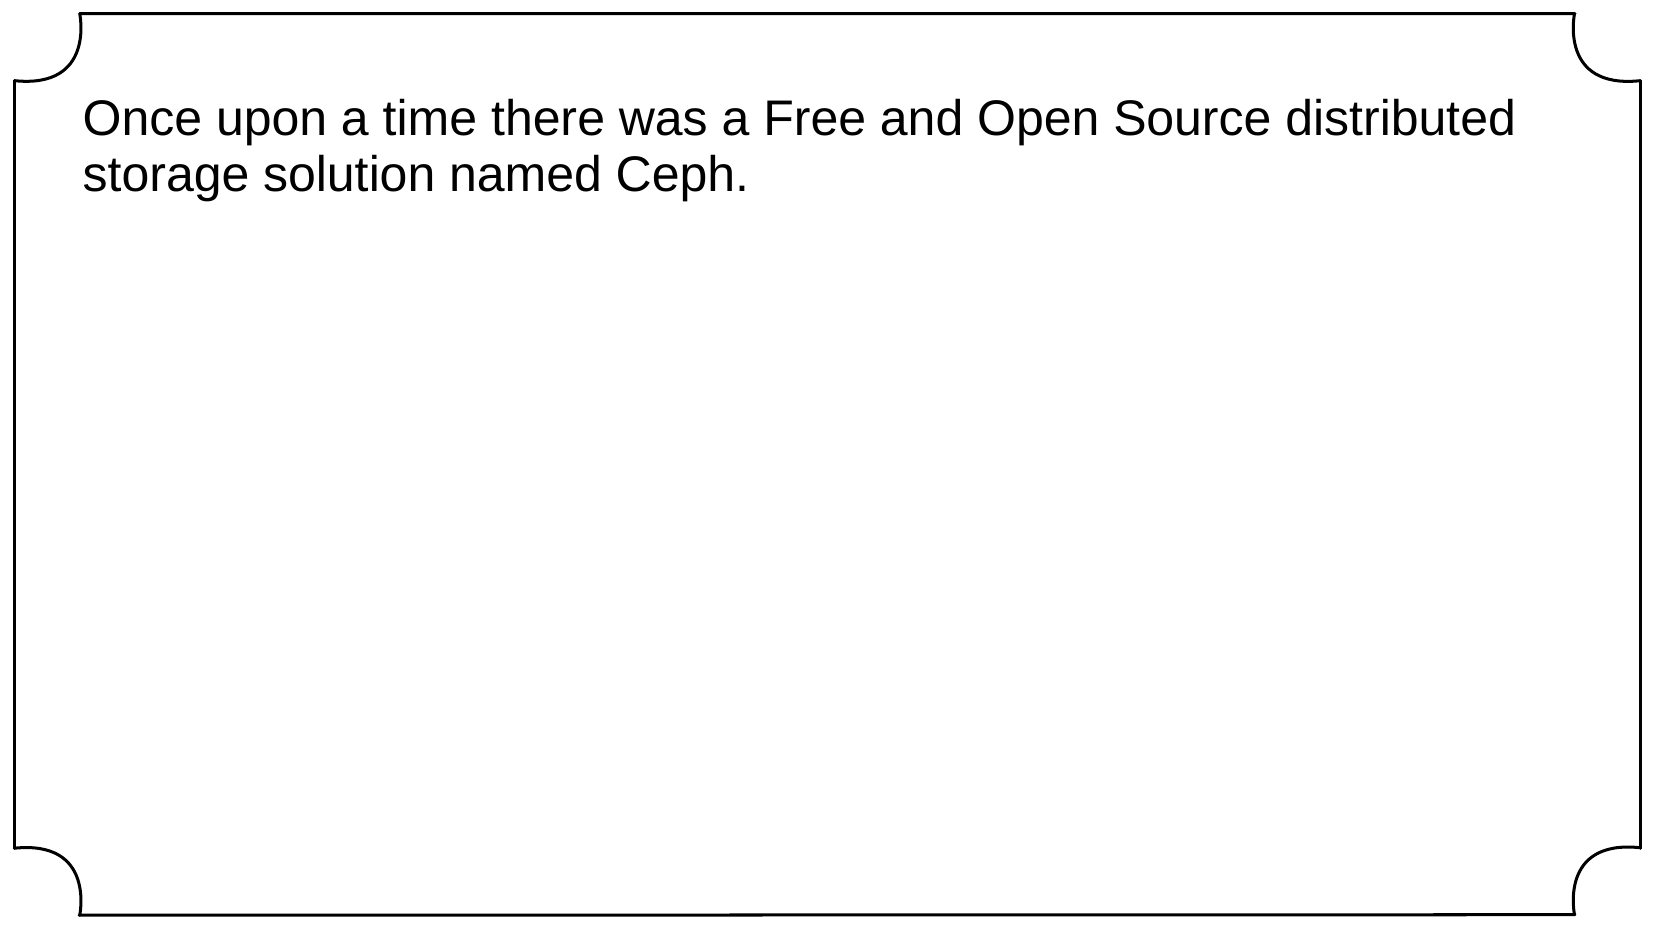

# Once upon a time there was a Free and Open Source distributed storage solution named Ceph.